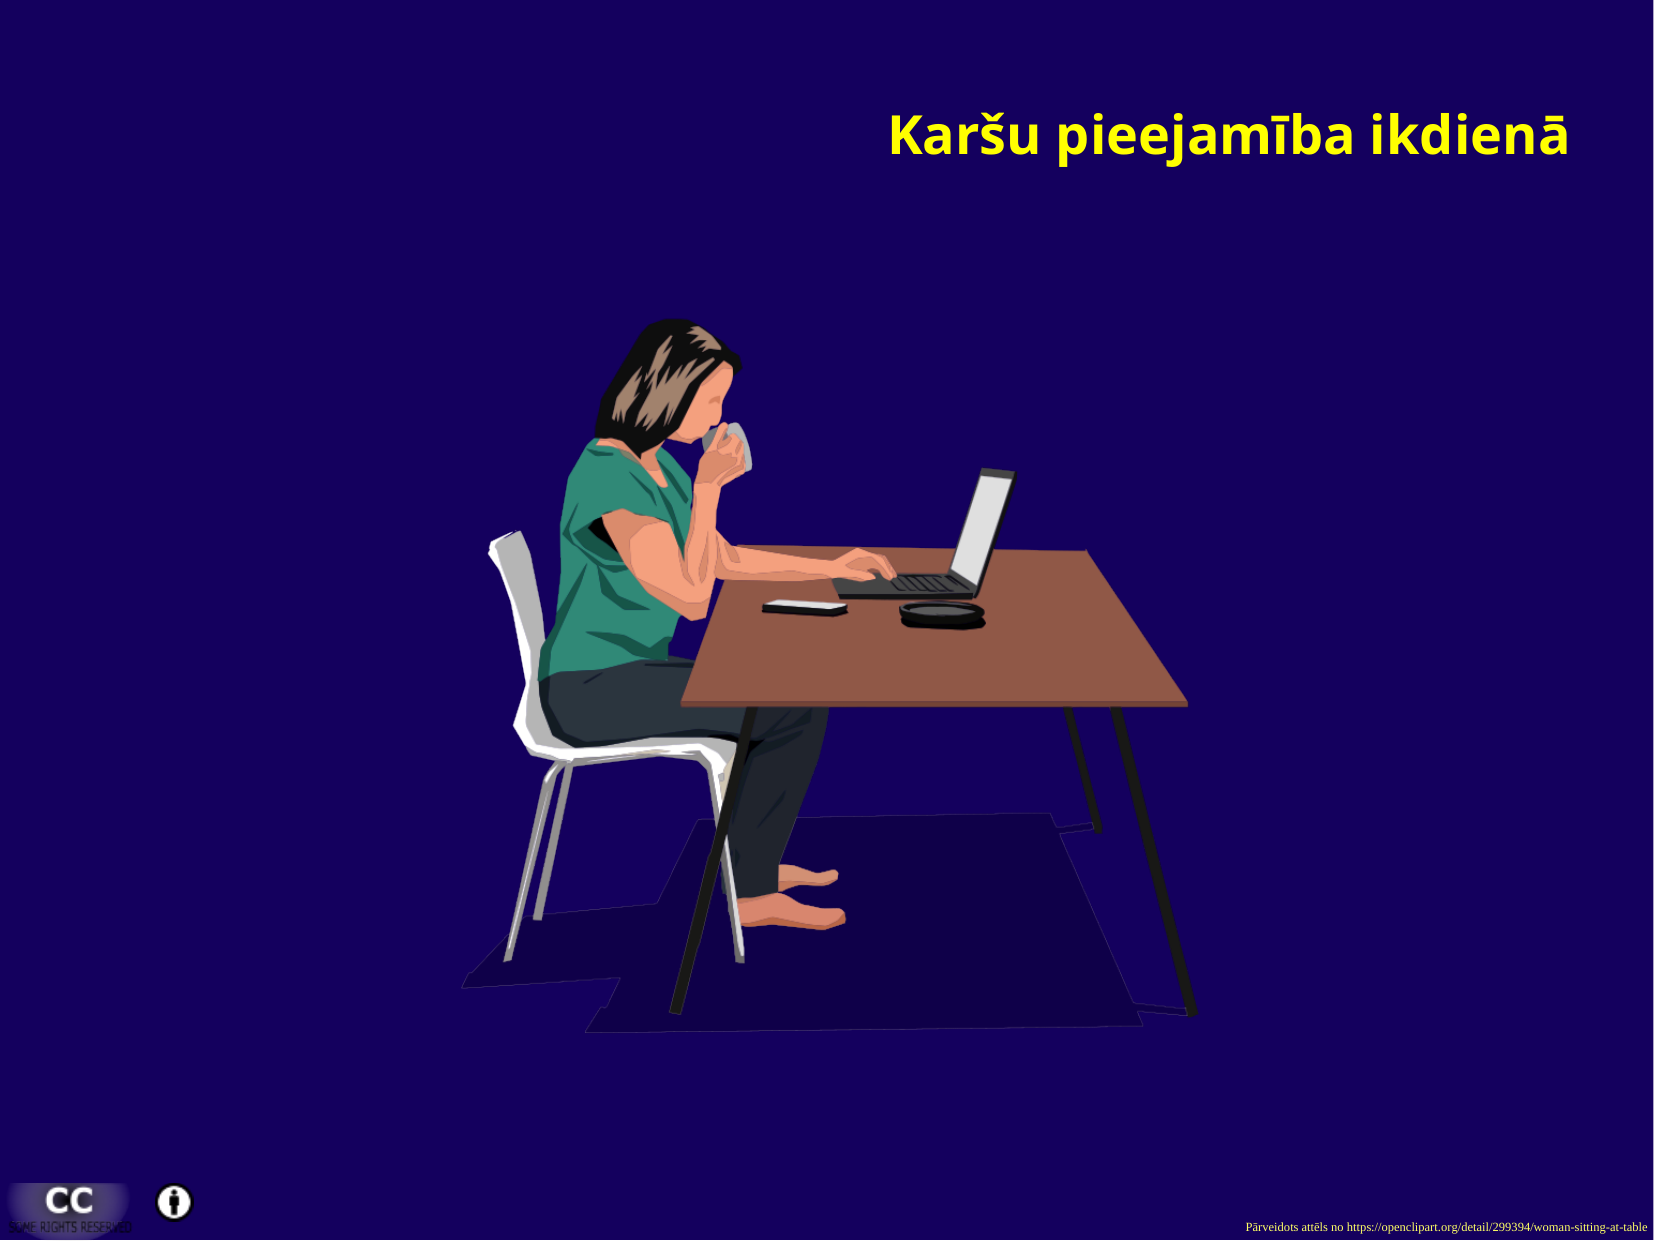

# Karšu pieejamība ikdienā
Pārveidots attēls no https://openclipart.org/detail/299394/woman-sitting-at-table